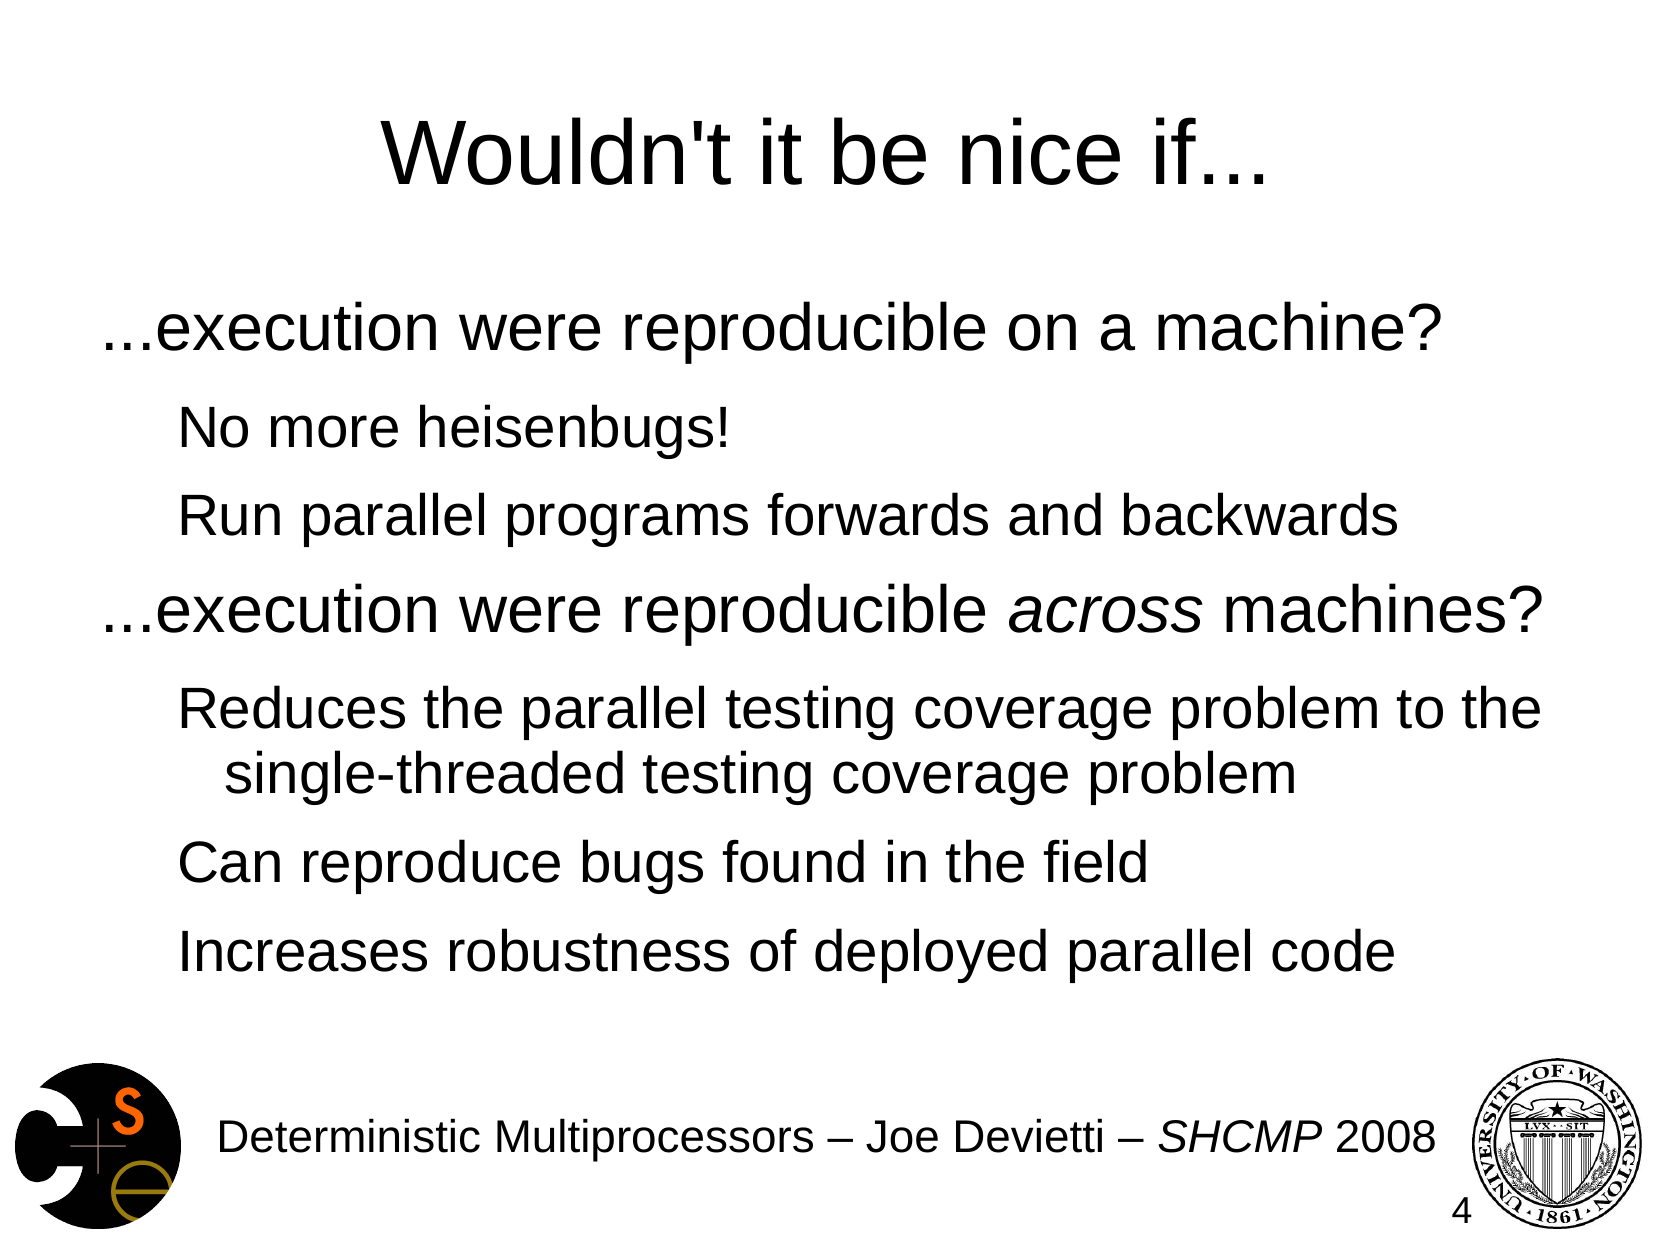

# Wouldn't it be nice if...
...execution were reproducible on a machine?
No more heisenbugs!
Run parallel programs forwards and backwards
...execution were reproducible across machines?
Reduces the parallel testing coverage problem to the
single-threaded testing coverage problem
Can reproduce bugs found in the field
Increases robustness of deployed parallel code
4